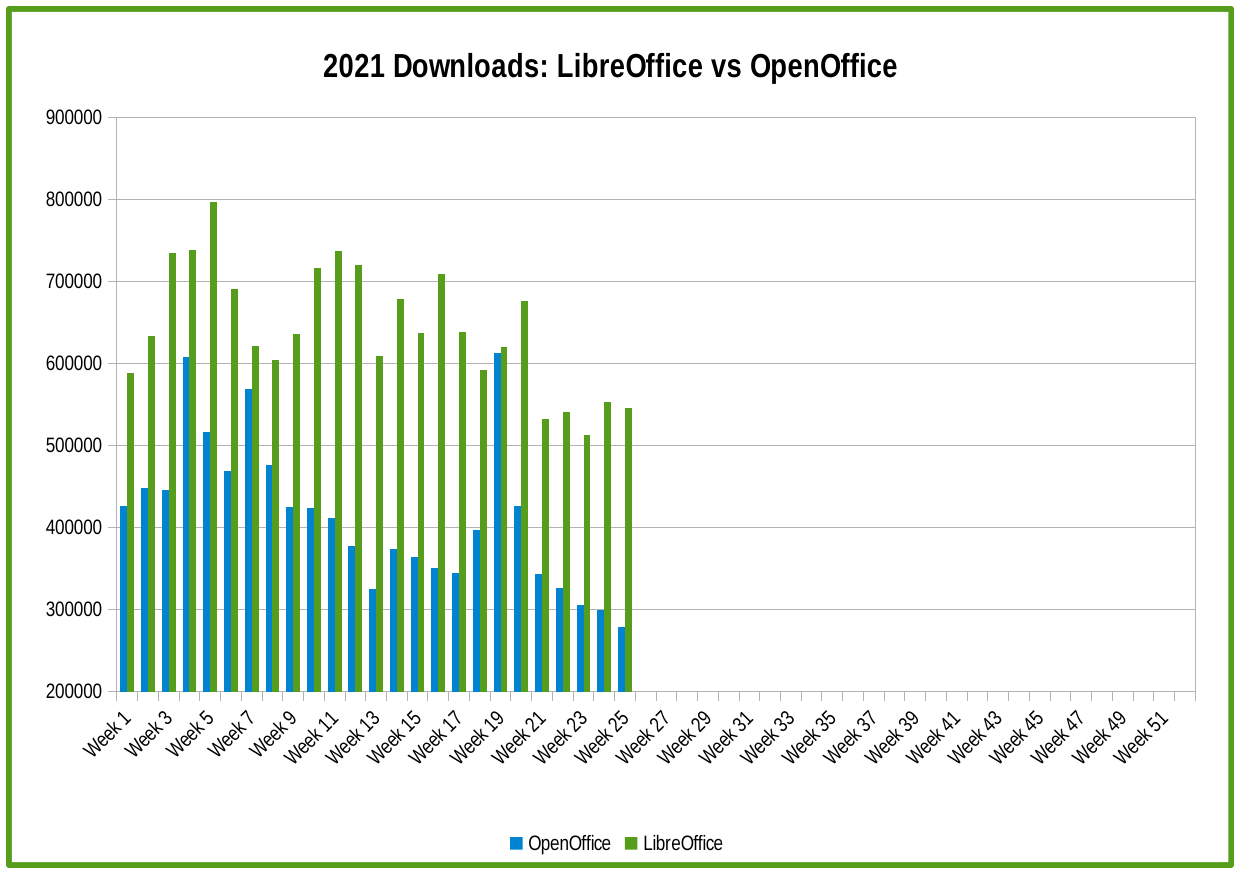

### Chart: 2021 Downloads: LibreOffice vs OpenOffice
| Category | OpenOffice | LibreOffice |
|---|---|---|
| Week 1 | 426780.0 | 588605.0 |
| Week 2 | 449002.0 | 633674.0 |
| Week 3 | 446581.0 | 735351.0 |
| Week 4 | 608679.0 | 739033.0 |
| Week 5 | 517192.0 | 797012.0 |
| Week 6 | 469081.0 | 690636.0 |
| Week 7 | 568772.0 | 621594.0 |
| Week 8 | 475851.0 | 604878.0 |
| Week 9 | 425420.0 | 636427.0 |
| Week 10 | 423731.0 | 717058.0 |
| Week 11 | 412286.0 | 737014.0 |
| Week 12 | 377920.0 | 720061.0 |
| Week 13 | 325135.0 | 609859.0 |
| Week 14 | 373616.0 | 678297.0 |
| Week 15 | 363863.0 | 637934.0 |
| Week 16 | 350952.0 | 708685.0 |
| Week 17 | 344573.0 | 639089.0 |
| Week 18 | 396946.0 | 592488.0 |
| Week 19 | 613287.0 | 620548.0 |
| Week 20 | 426683.0 | 676073.0 |
| Week 21 | 343608.0 | 533167.0 |
| Week 22 | 326222.0 | 541422.0 |
| Week 23 | 306287.0 | 512780.0 |
| Week 24 | 299507.0 | 552957.0 |
| Week 25 | 279598.0 | 545387.0 |
| Week 26 | None | None |
| Week 27 | None | None |
| Week 28 | None | None |
| Week 29 | None | None |
| Week 30 | None | None |
| Week 31 | None | None |
| Week 32 | None | None |
| Week 33 | None | None |
| Week 34 | None | None |
| Week 35 | None | None |
| Week 36 | None | None |
| Week 37 | None | None |
| Week 38 | None | None |
| Week 39 | None | None |
| Week 40 | None | None |
| Week 41 | None | None |
| Week 42 | None | None |
| Week 43 | None | None |
| Week 44 | None | None |
| Week 45 | None | None |
| Week 46 | None | None |
| Week 47 | None | None |
| Week 48 | None | None |
| Week 49 | None | None |
| Week 50 | None | None |
| Week 51 | None | None |
| Week 52 | None | None |